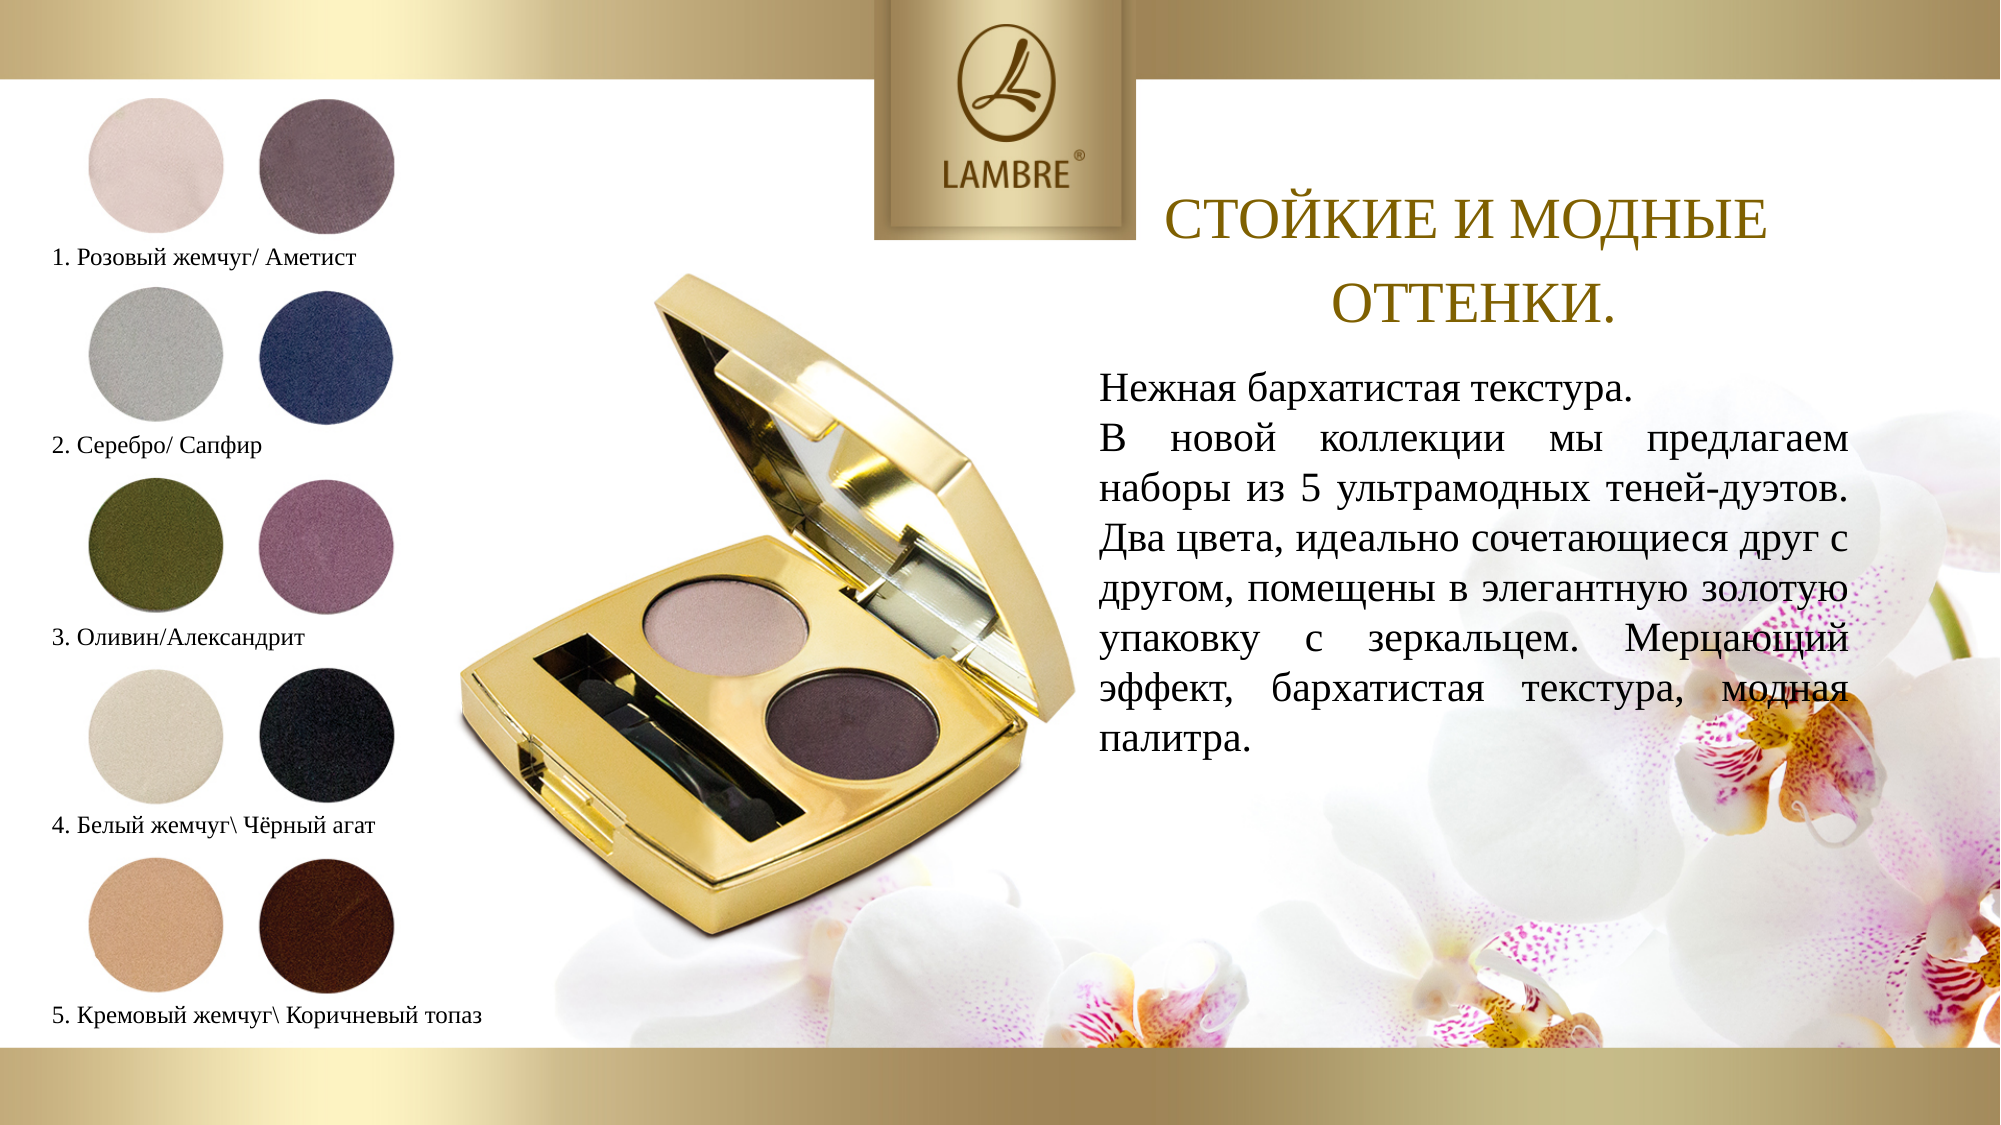

# СТОЙКИЕ И МОДНЫЕ
ОТТЕНКИ.
1. Розовый жемчуг/ Аметист
Нежная бархатистая текстура.
В новой коллекции мы предлагаем наборы из 5 ультрамодных теней-дуэтов. Два цвета, идеально сочетающиеся друг с другом, помещены в элегантную золотую упаковку с зеркальцем. Мерцающий эффект, бархатистая текстура, модная палитра.
2. Серебро/ Сапфир
3. Оливин/Александрит
4. Белый жемчуг\ Чёрный агат
5. Кремовый жемчуг\ Коричневый топаз